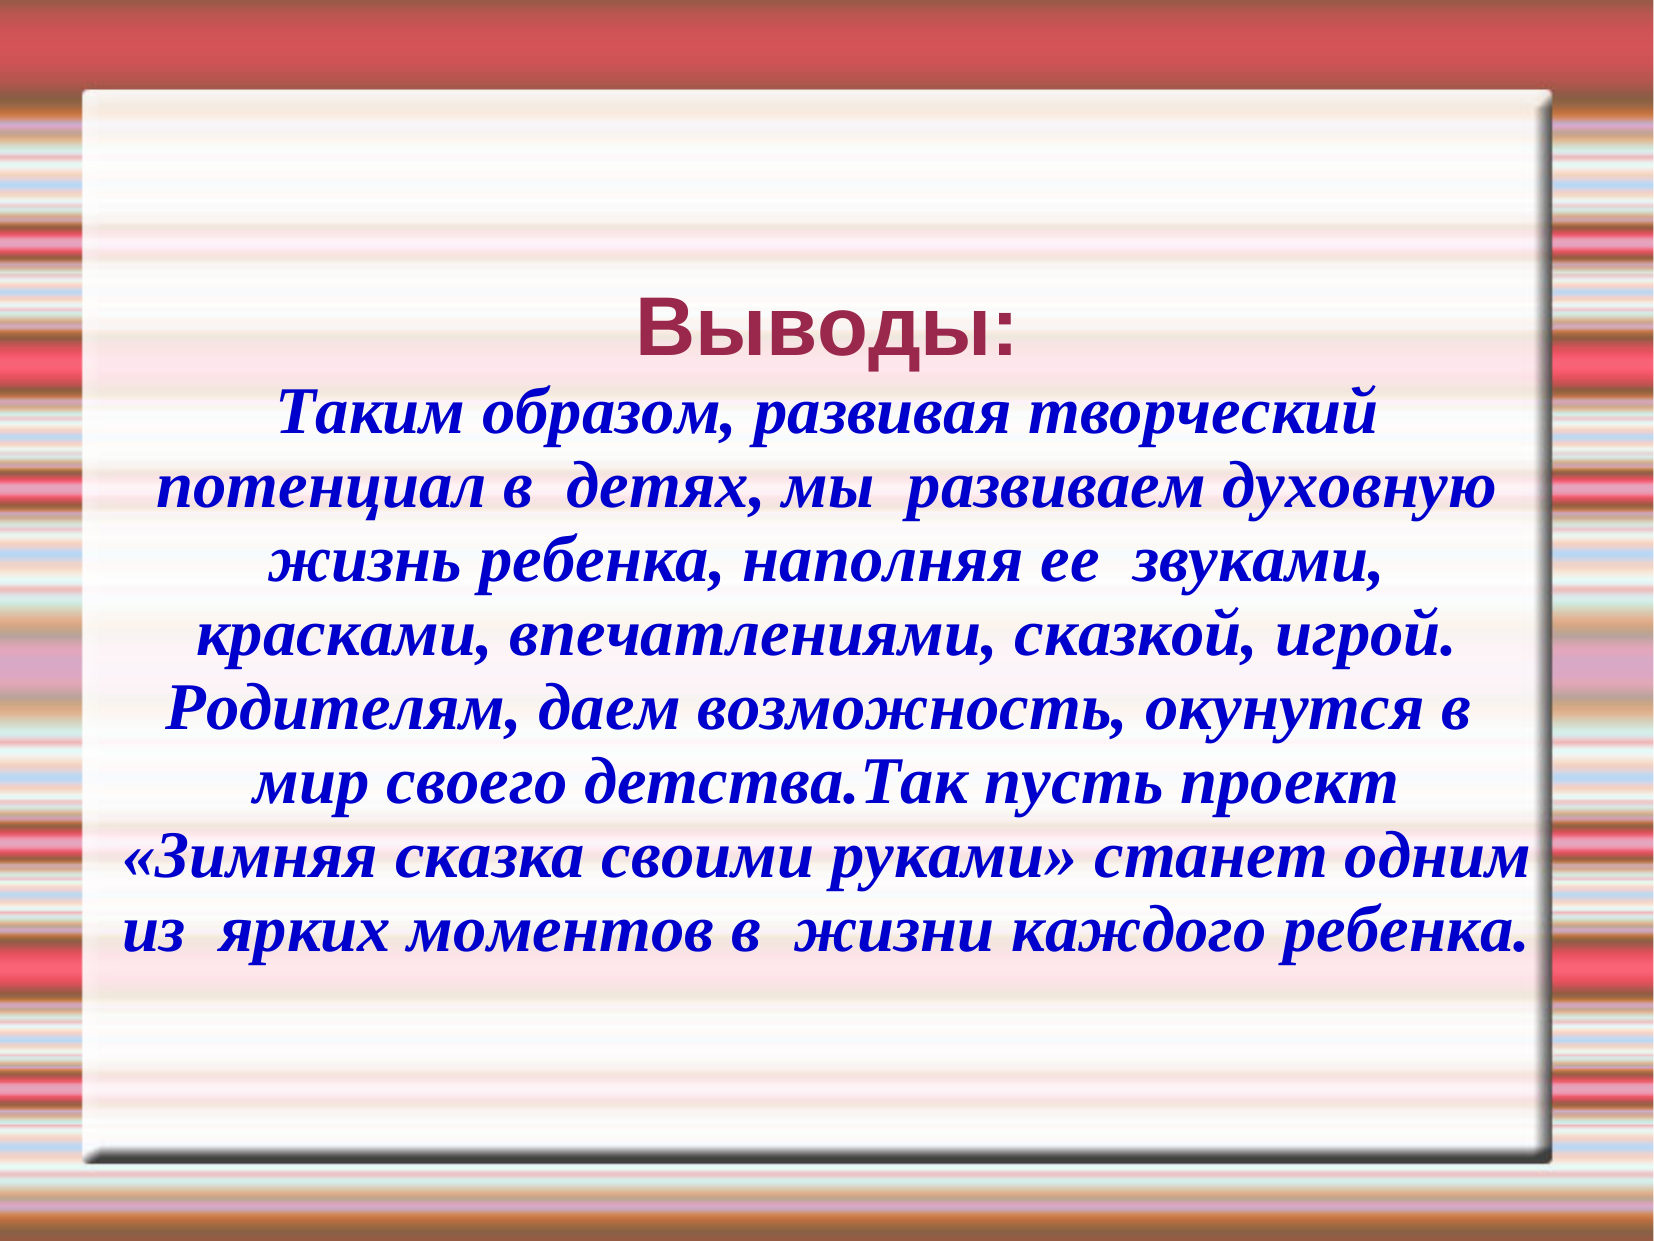

# Выводы:
Таким образом, развивая творческий потенциал в  детях, мы  развиваем духовную жизнь ребенка, наполняя ее  звуками, красками, впечатлениями, сказкой, игрой. Родителям, даем возможность, окунутся в  мир своего детства.Так пусть проект «Зимняя сказка своими руками» станет одним из  ярких моментов в  жизни каждого ребенка.